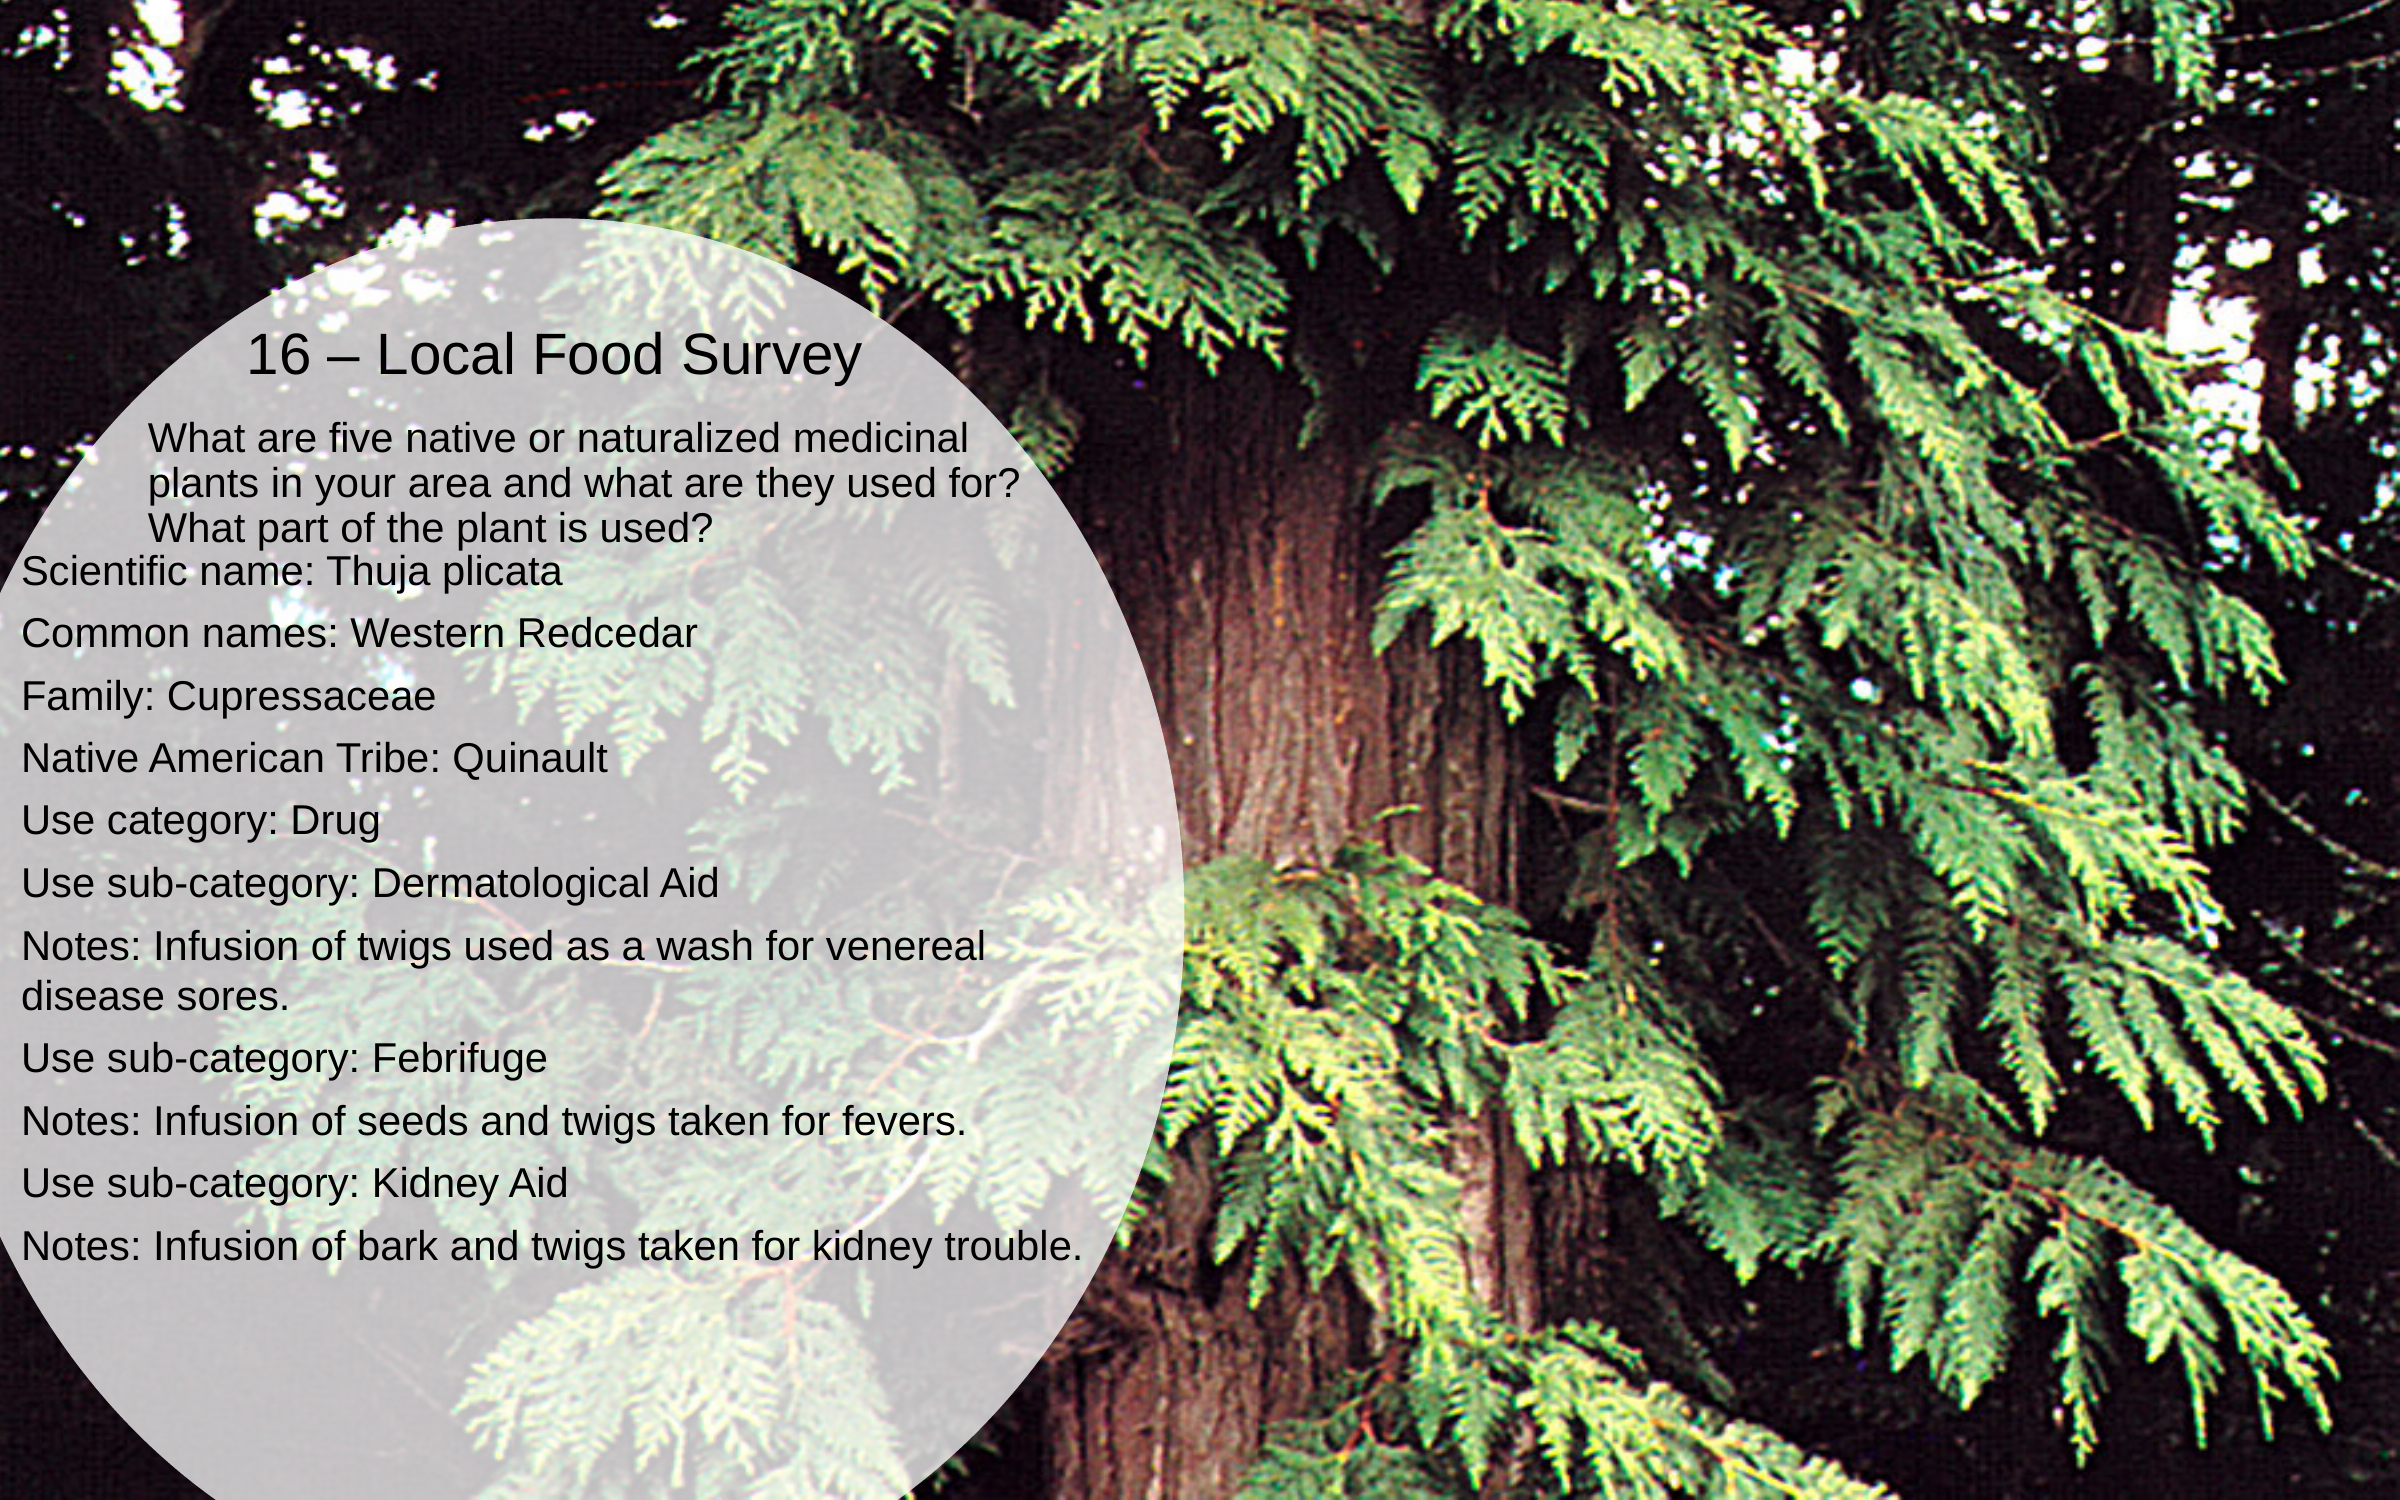

16 – Local Food Survey
What are five native or naturalized medicinal plants in your area and what are they used for? What part of the plant is used?
Scientific name: Thuja plicata
Common names: Western Redcedar
Family: Cupressaceae
Native American Tribe: Quinault
Use category: Drug
Use sub-category: Dermatological Aid
Notes: Infusion of twigs used as a wash for venereal disease sores.
Use sub-category: Febrifuge
Notes: Infusion of seeds and twigs taken for fevers.
Use sub-category: Kidney Aid
Notes: Infusion of bark and twigs taken for kidney trouble.